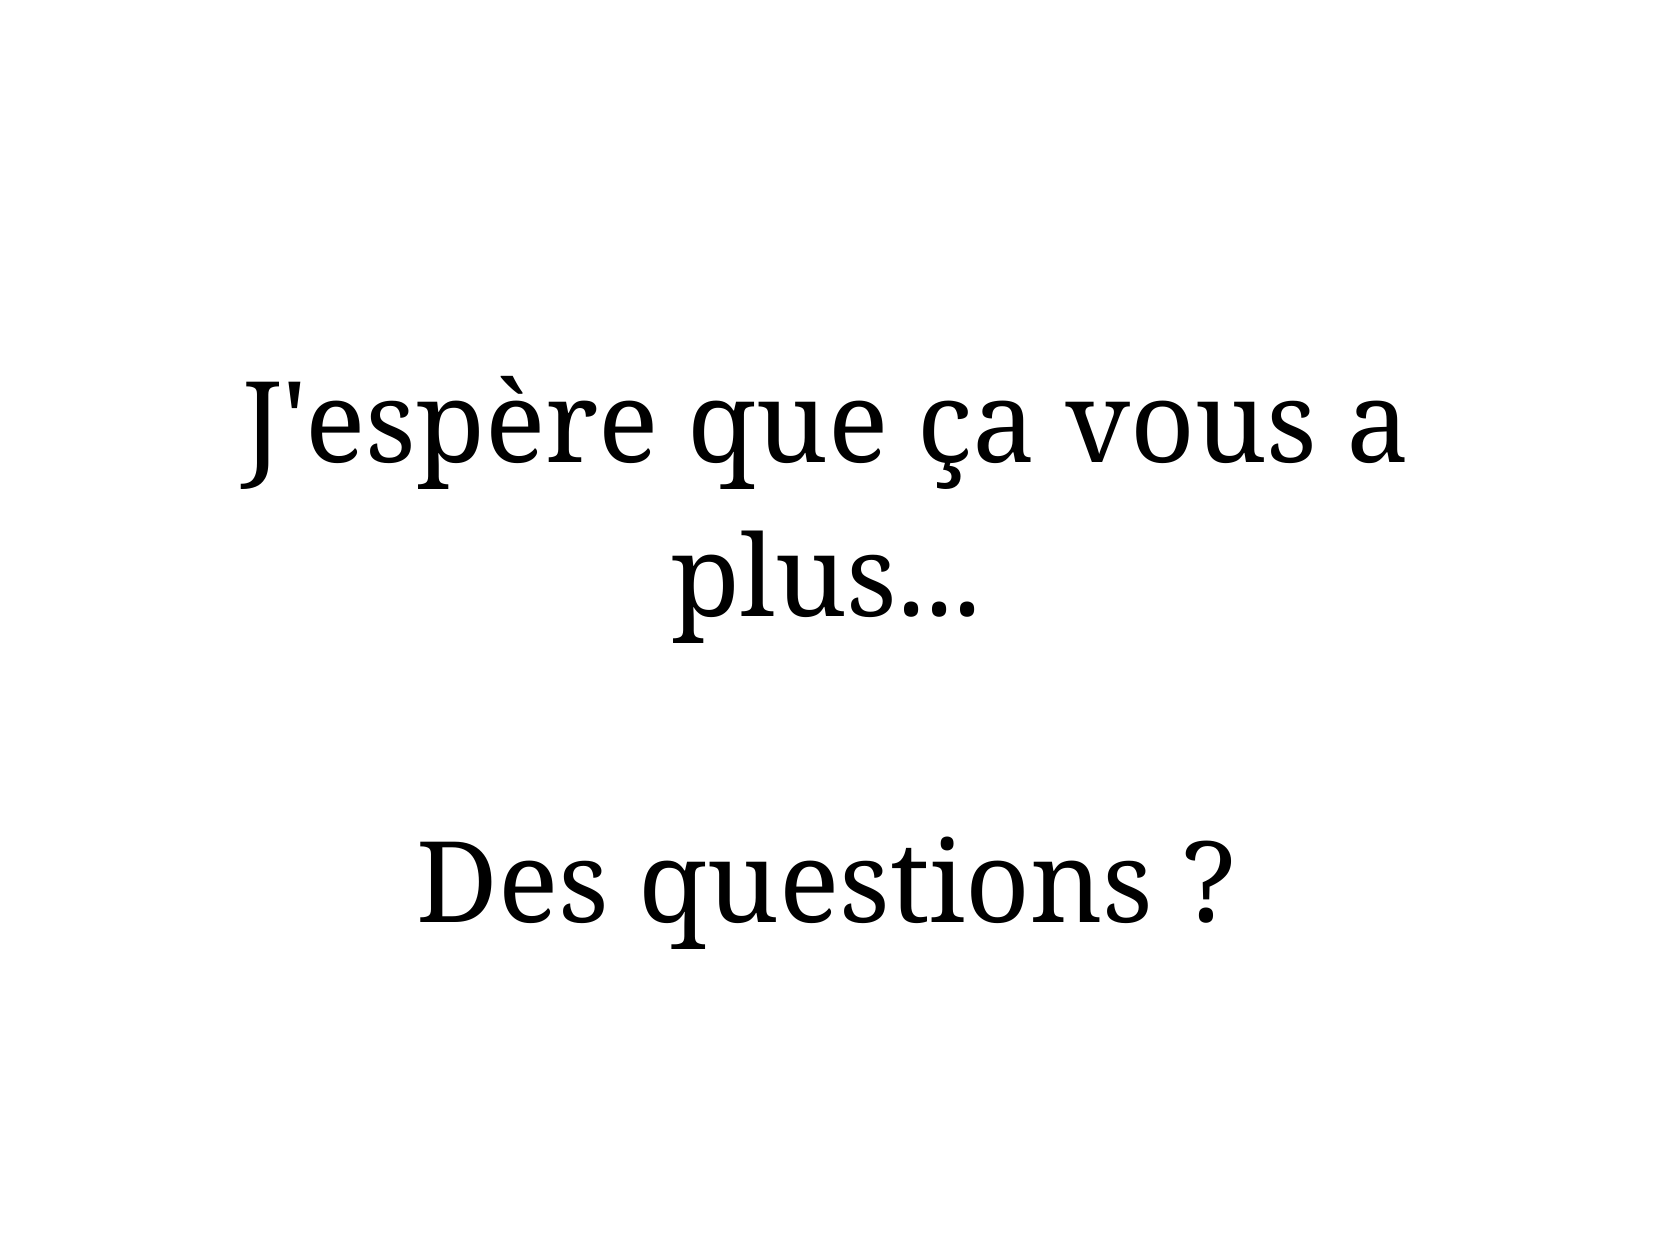

# J'espère que ça vous a plus... Des questions ?